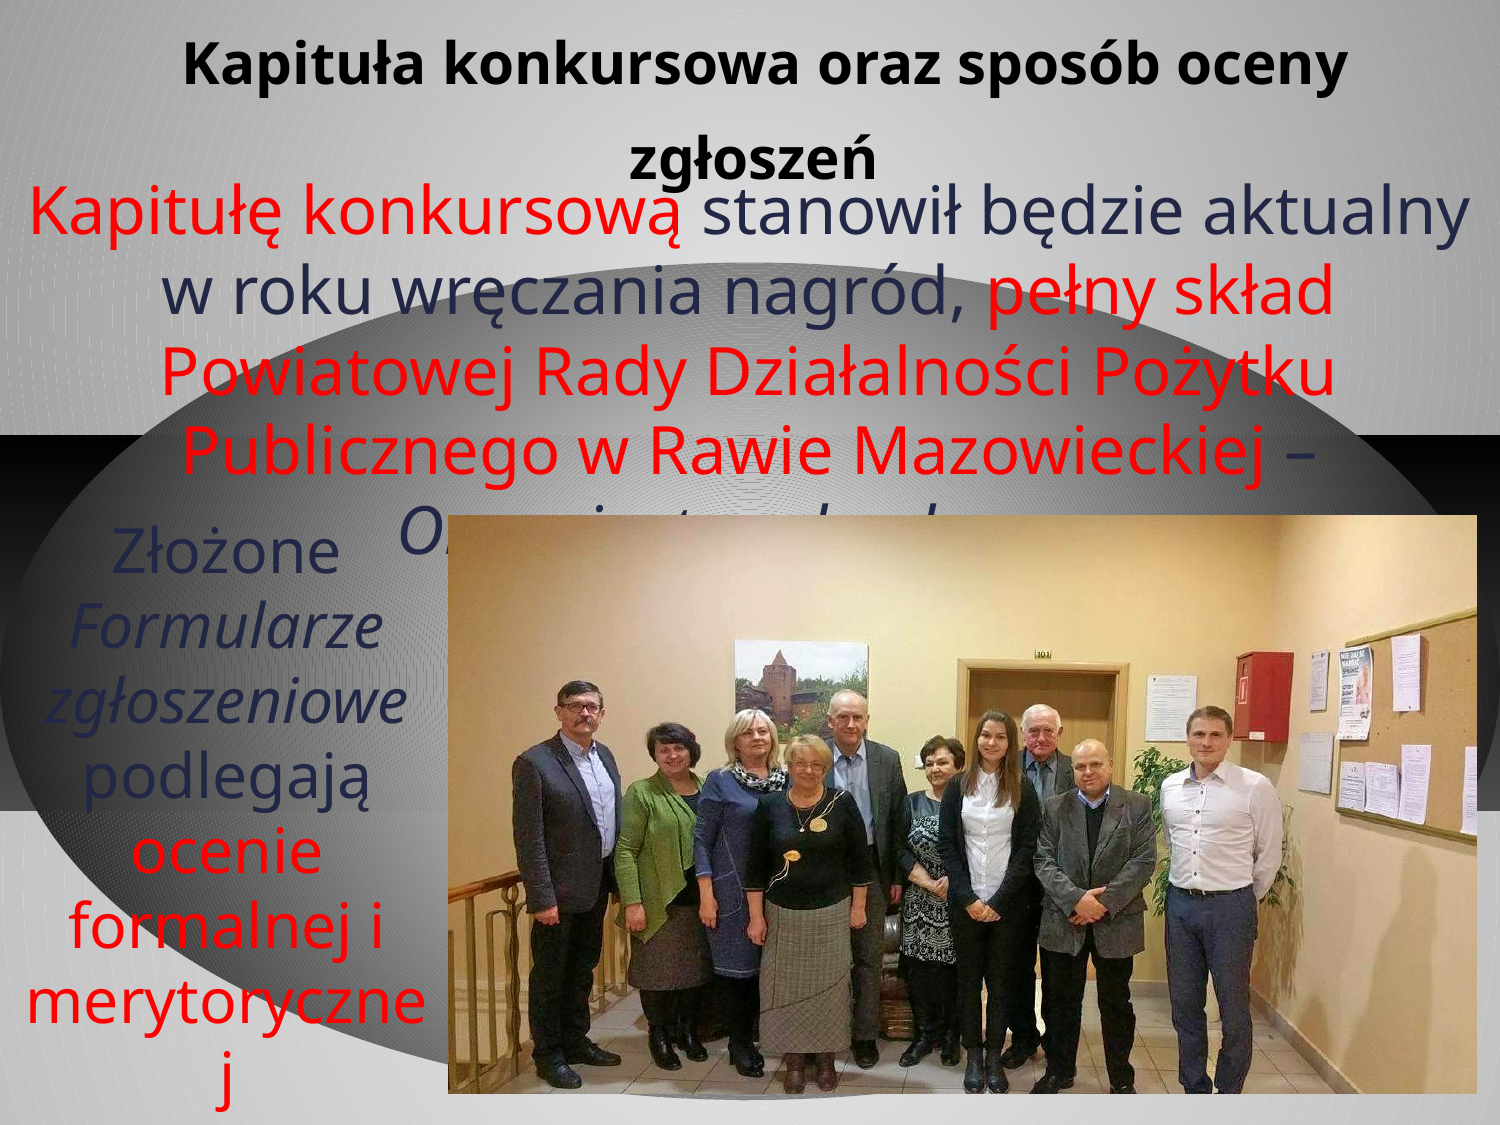

Kapituła konkursowa oraz sposób oceny zgłoszeń
# Kapitułę konkursową stanowił będzie aktualny w roku wręczania nagród, pełny skład Powiatowej Rady Działalności Pożytku Publicznego w Rawie Mazowieckiej – Organizatora konkursu.
Złożone Formularze zgłoszeniowe podlegają ocenie formalnej i merytorycznej